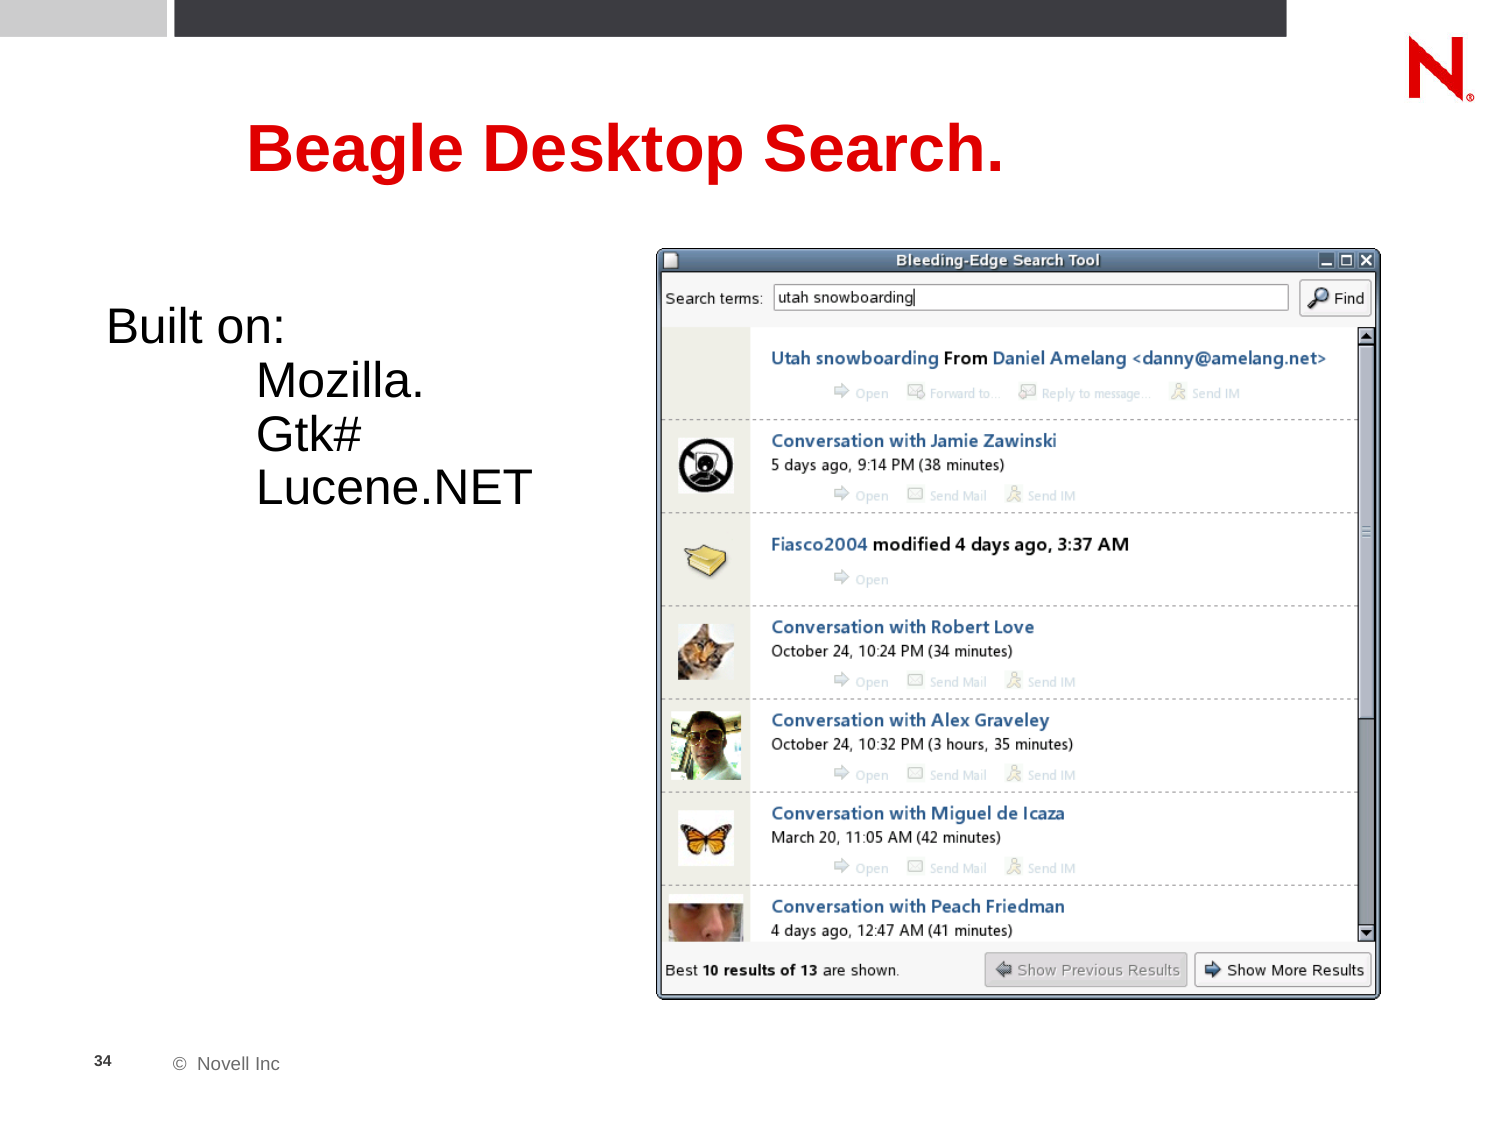

# Beagle Desktop Search.
Built on:
	Mozilla.
	Gtk#
	Lucene.NET